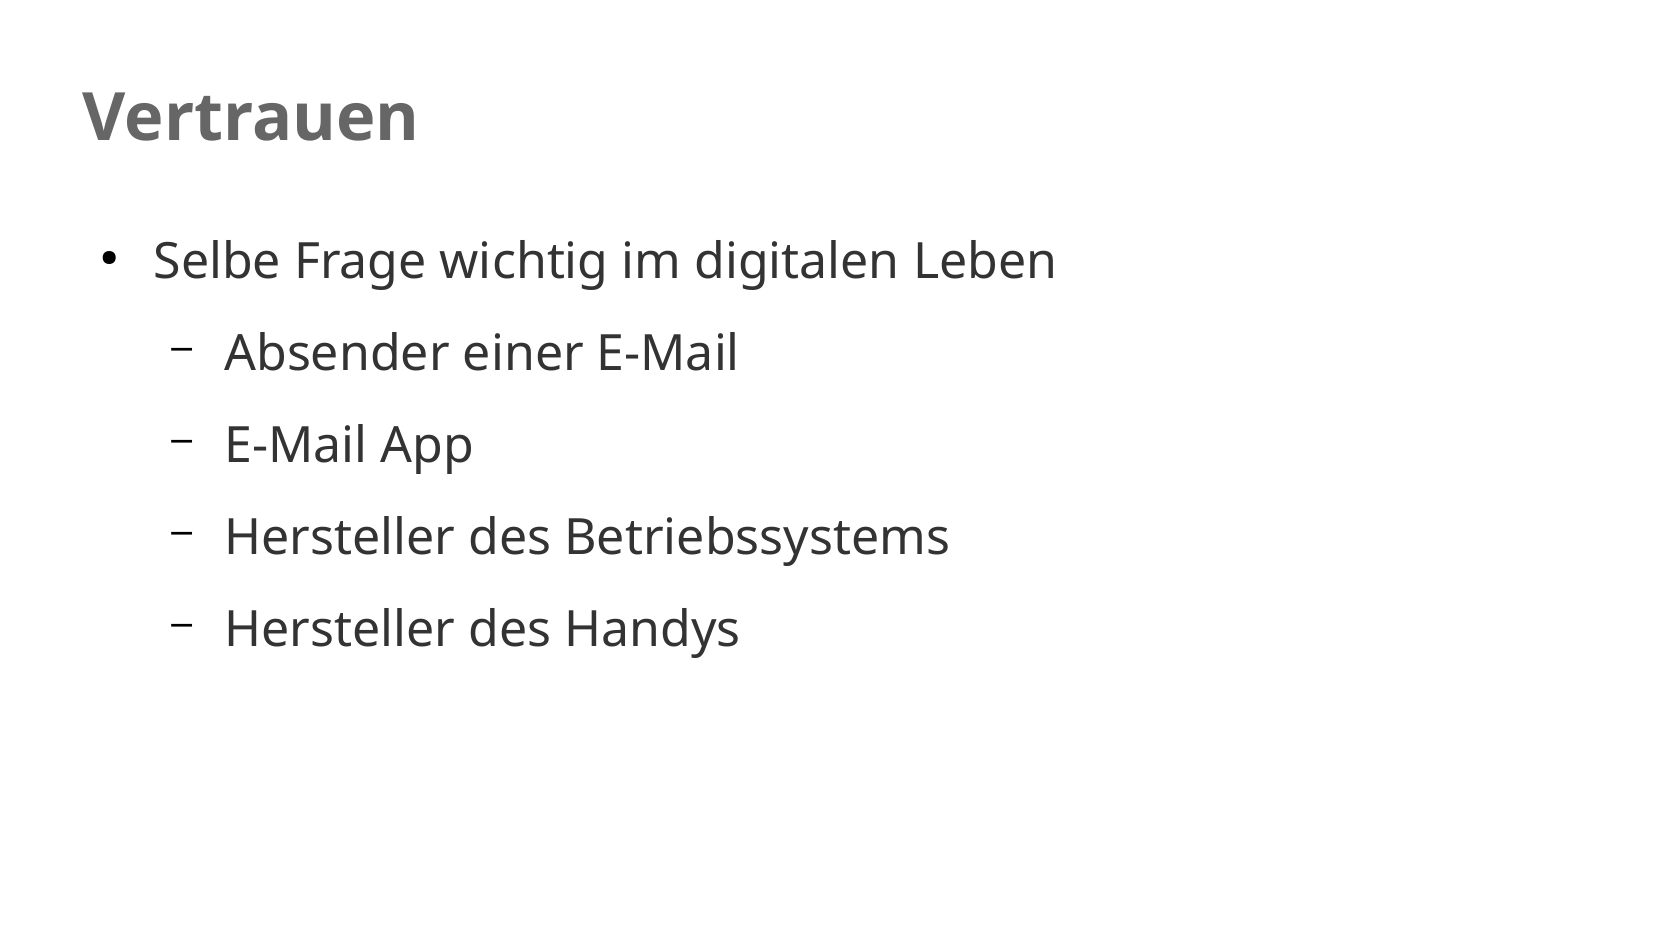

# Vertrauen
Selbe Frage wichtig im digitalen Leben
Absender einer E-Mail
E-Mail App
Hersteller des Betriebssystems
Hersteller des Handys